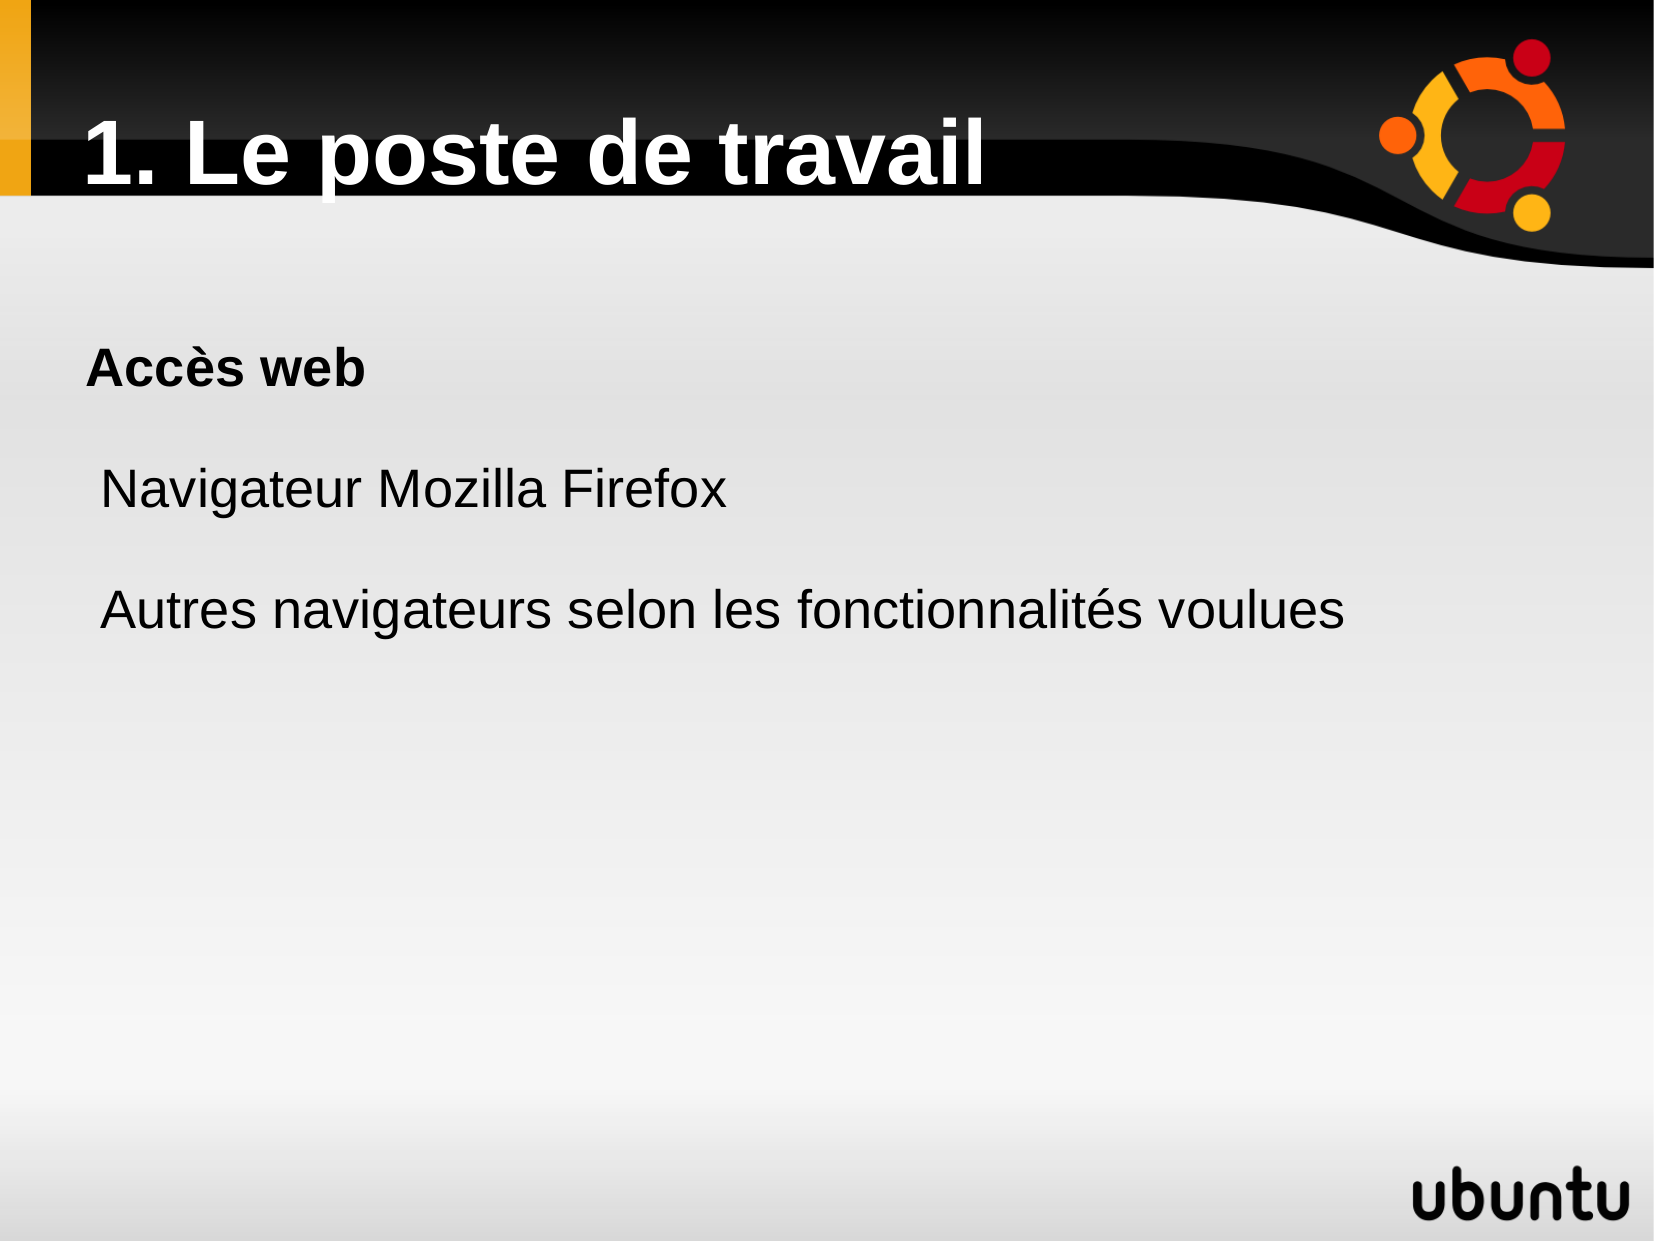

# 1. Le poste de travail
Accès web
 Navigateur Mozilla Firefox
 Autres navigateurs selon les fonctionnalités voulues